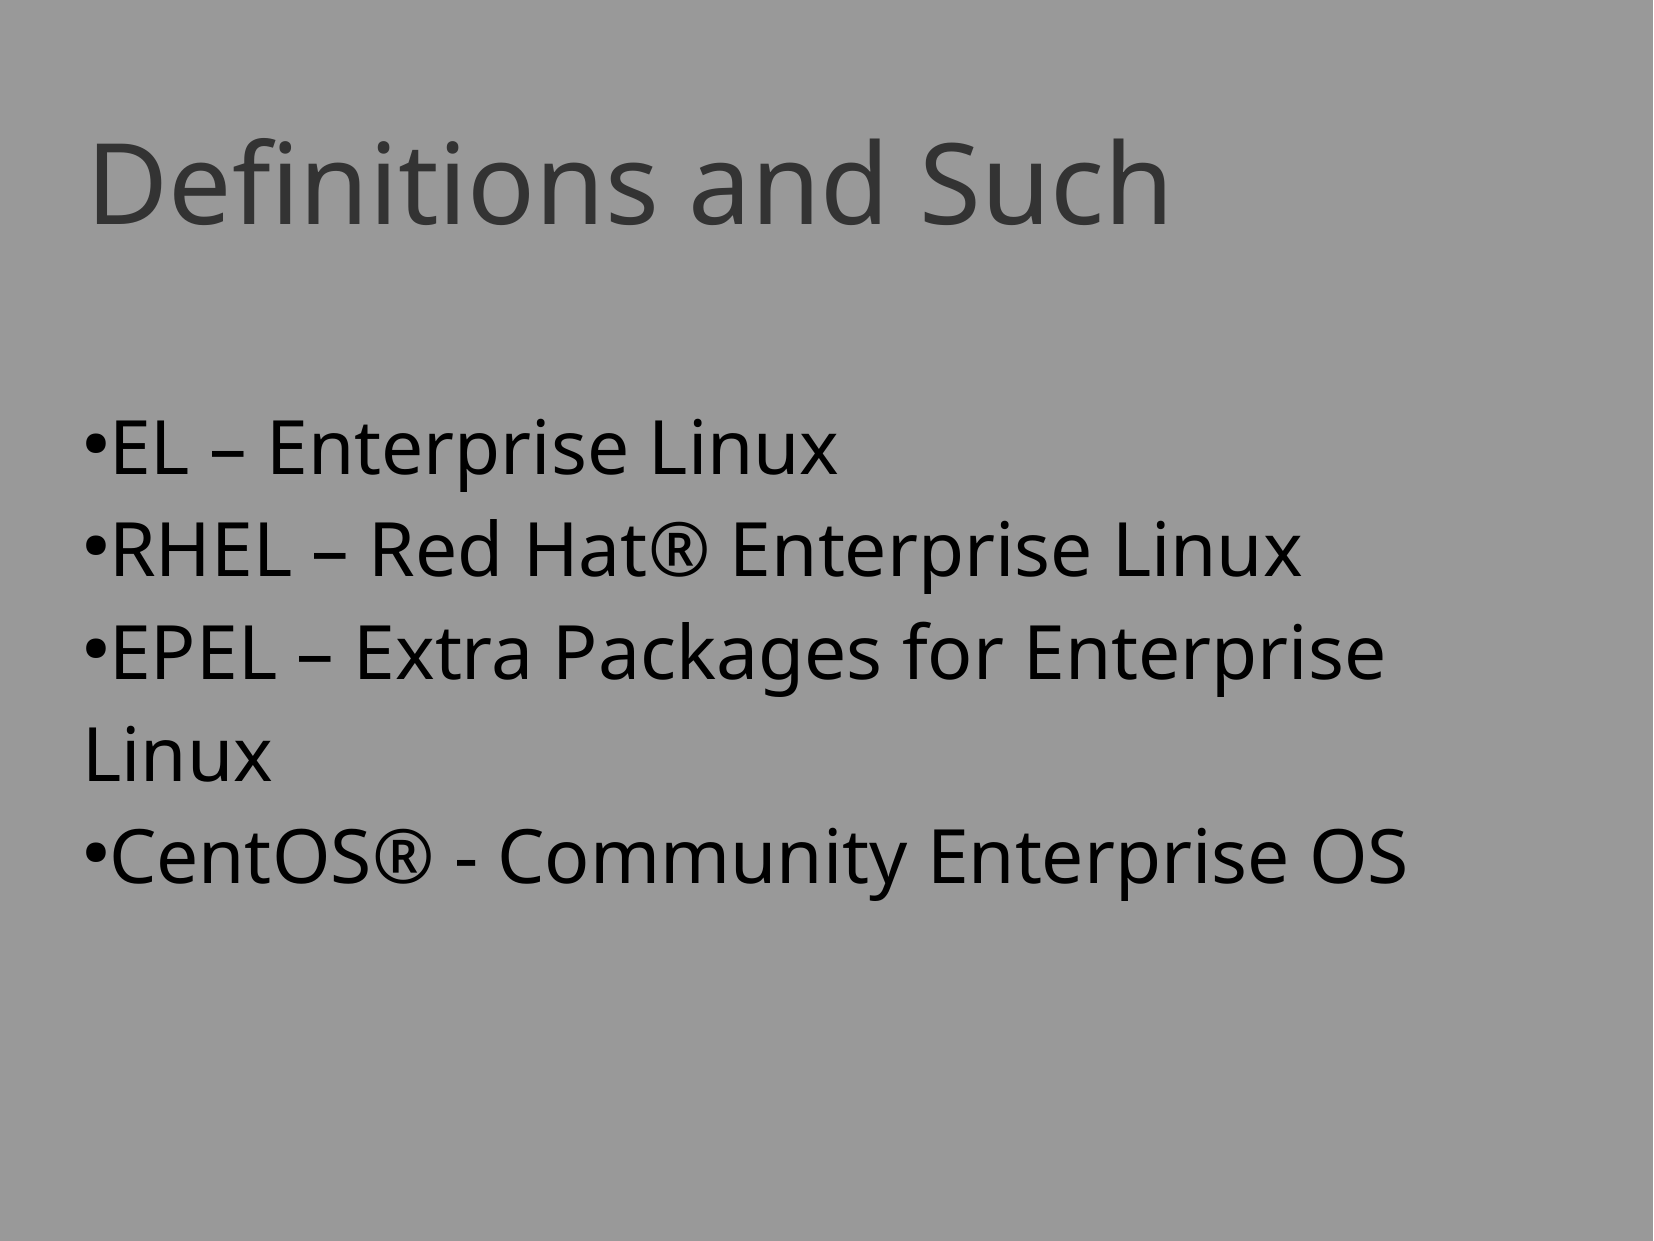

# Definitions and Such
EL – Enterprise Linux
RHEL – Red Hat® Enterprise Linux
EPEL – Extra Packages for Enterprise Linux
CentOS® - Community Enterprise OS